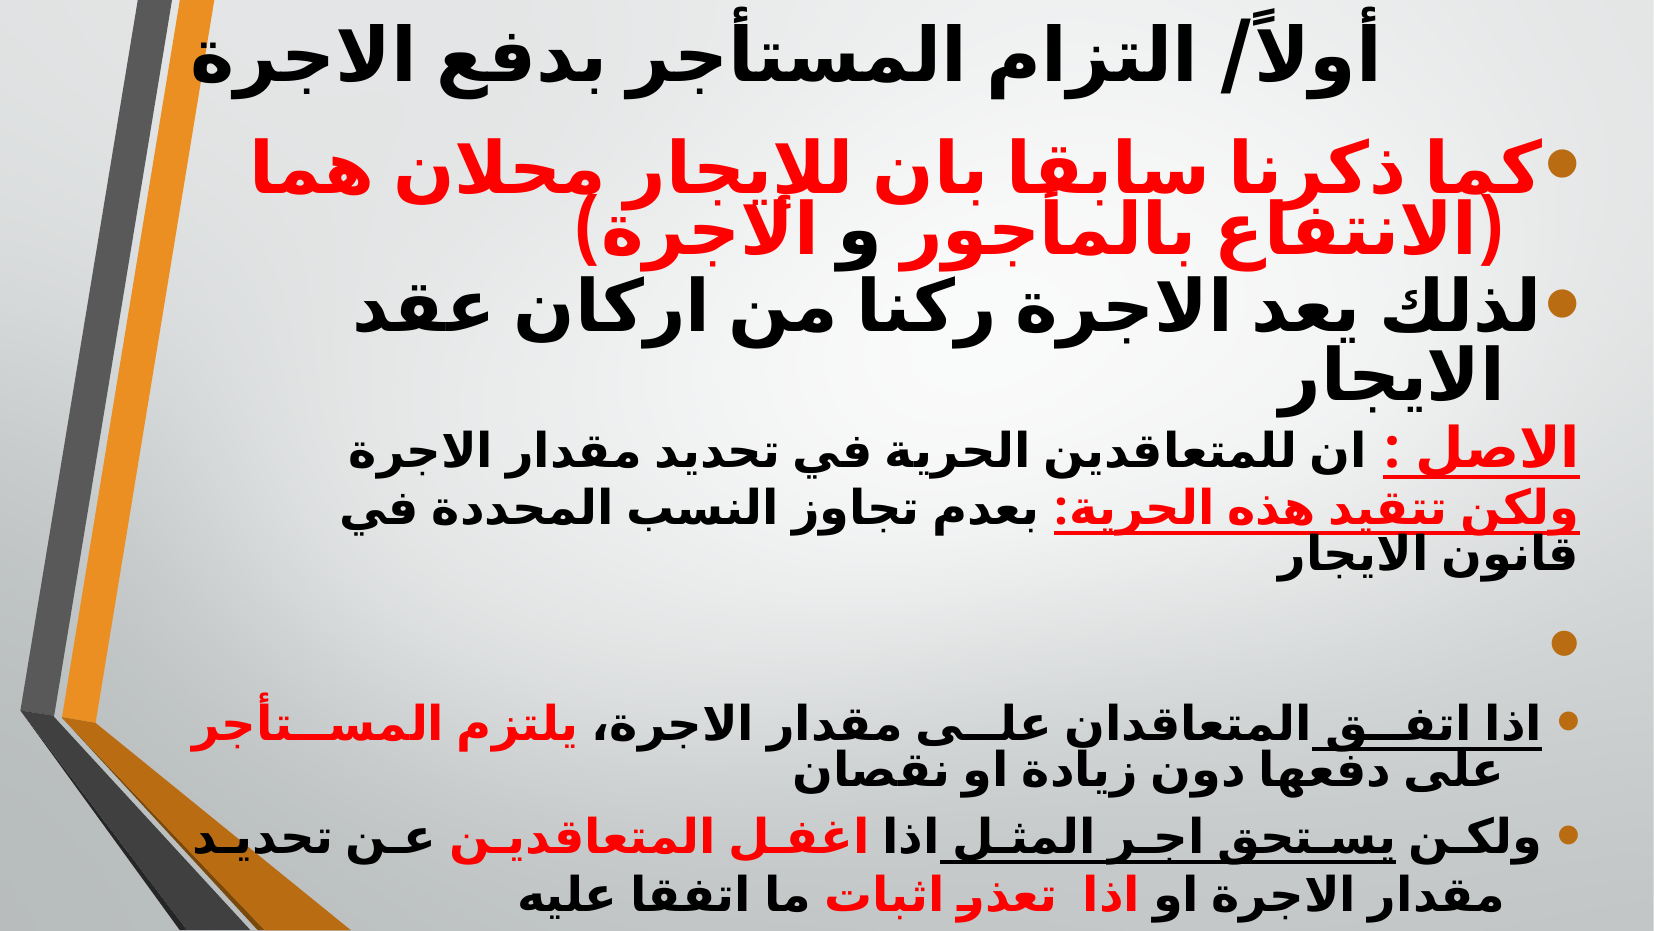

# أولاً/ التزام المستأجر بدفع الاجرة
كما ذكرنا سابقا بان للإيجار محلان هما (الانتفاع بالمأجور و الاجرة)
لذلك يعد الاجرة ركنا من اركان عقد الايجار
الاصل : ان للمتعاقدين الحرية في تحديد مقدار الاجرة
ولكن تتقيد هذه الحرية: بعدم تجاوز النسب المحددة في قانون الايجار
اذا اتفق المتعاقدان على مقدار الاجرة، يلتزم المستأجر على دفعها دون زيادة او نقصان
ولكن يستحق اجر المثل اذا اغفل المتعاقدين عن تحديد مقدار الاجرة او اذا تعذر اثبات ما اتفقا عليه